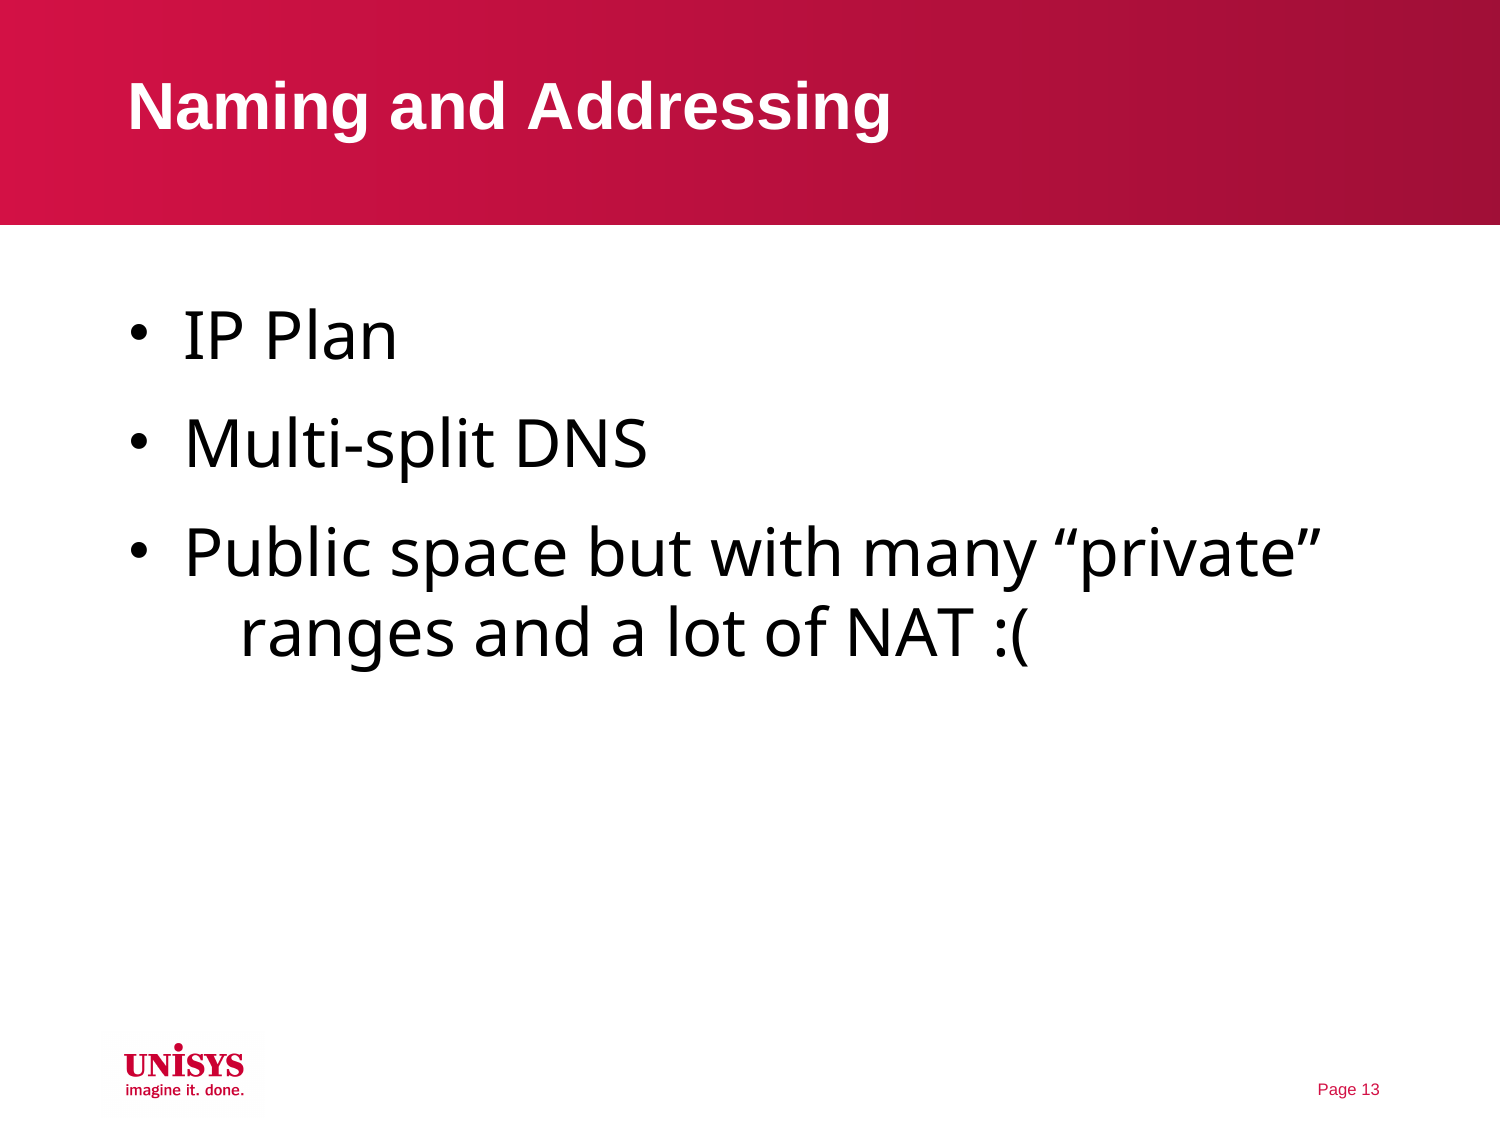

# Naming and Addressing
IP Plan
Multi-split DNS
Public space but with many “private” ranges and a lot of NAT :(
13